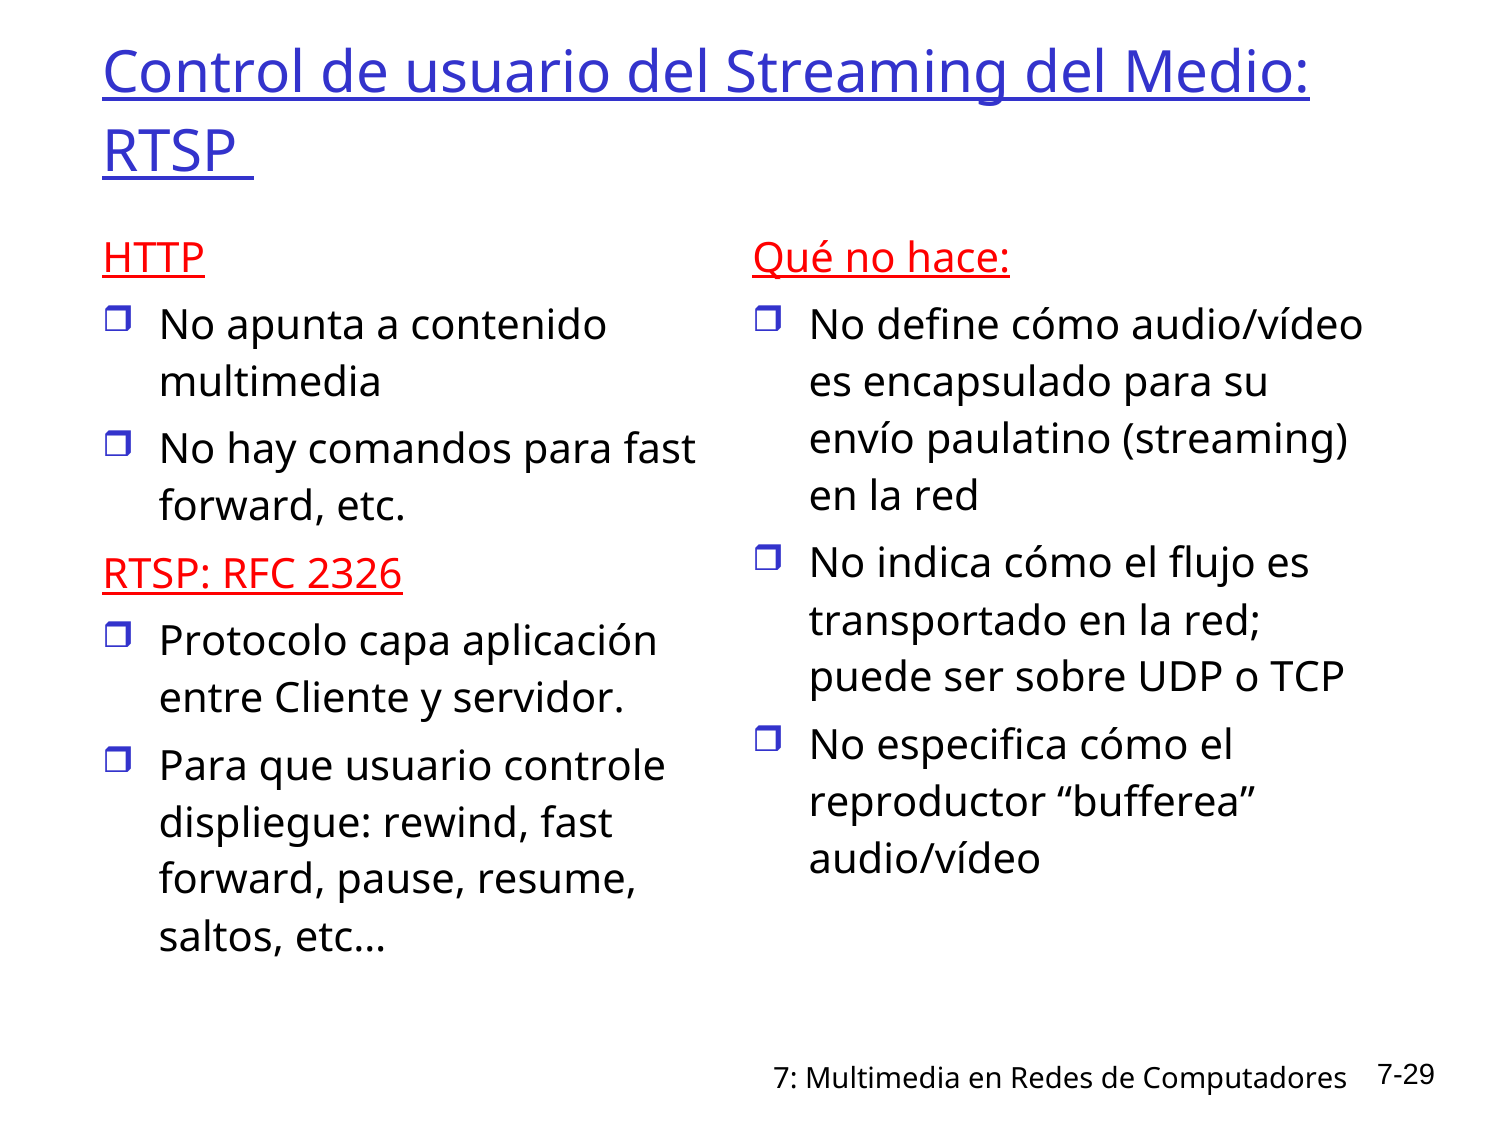

# Control de usuario del Streaming del Medio: RTSP
HTTP
No apunta a contenido multimedia
No hay comandos para fast forward, etc.
RTSP: RFC 2326
Protocolo capa aplicación entre Cliente y servidor.
Para que usuario controle displiegue: rewind, fast forward, pause, resume, saltos, etc…
Qué no hace:
No define cómo audio/vídeo es encapsulado para su envío paulatino (streaming) en la red
No indica cómo el flujo es transportado en la red; puede ser sobre UDP o TCP
No especifica cómo el reproductor “bufferea” audio/vídeo
29